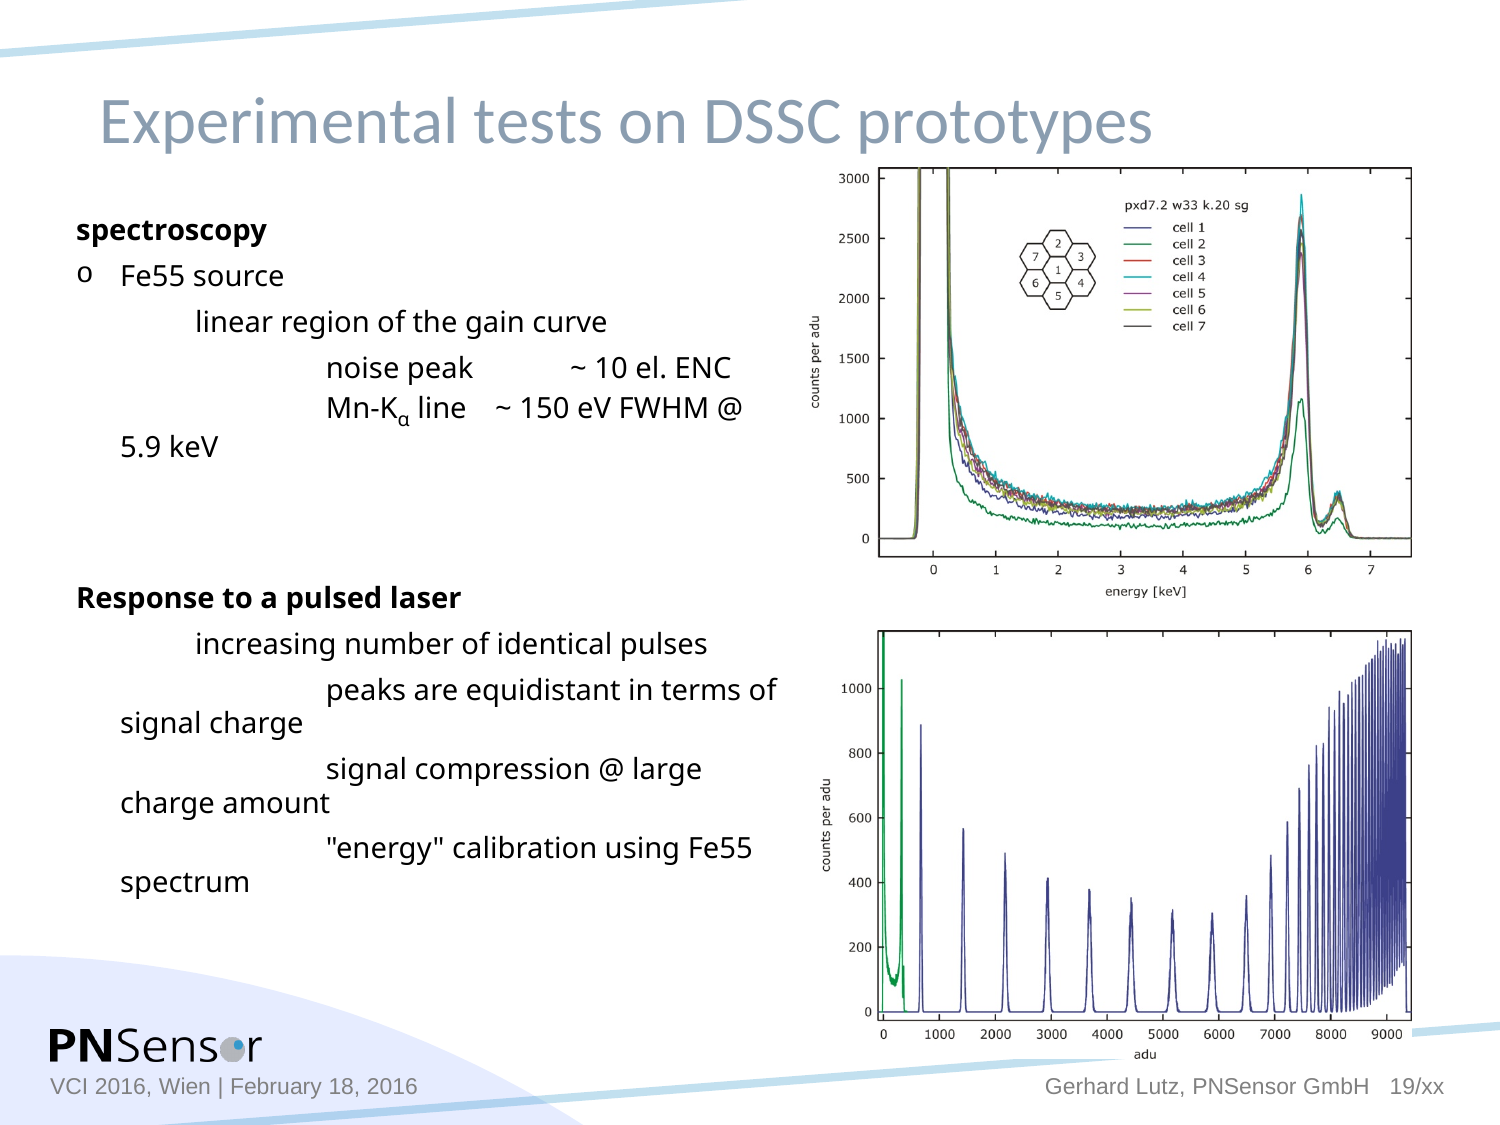

# Experimental tests on DSSC prototypes
spectroscopy
Fe55 source
		linear region of the gain curve
		noise peak 		~ 10 el. ENC
		Mn-Kα line 	~ 150 eV FWHM @ 5.9 keV
Response to a pulsed laser
		increasing number of identical pulses
		peaks are equidistant in terms of signal charge
		signal compression @ large charge amount
		"energy" calibration using Fe55 spectrum